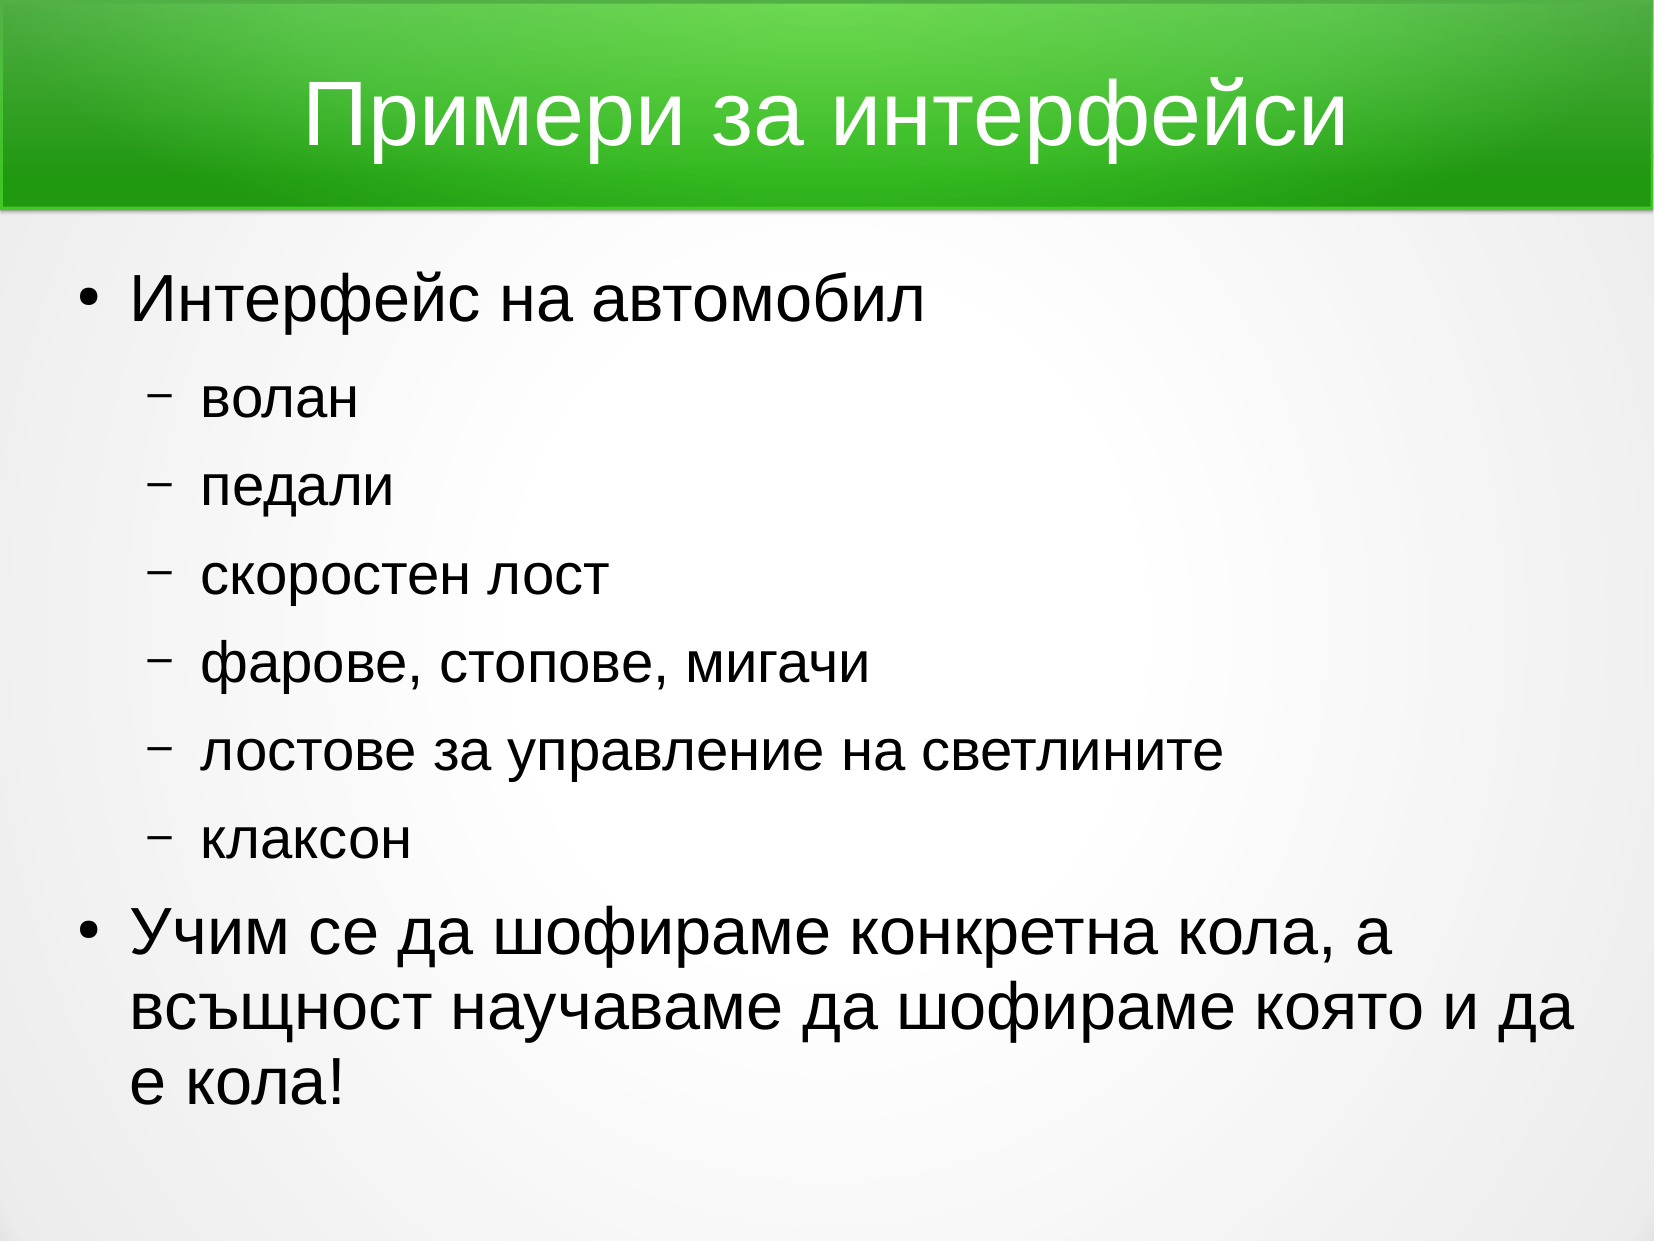

# Примери за интерфейси
Интерфейс на автомобил
волан
педали
скоростен лост
фарове, стопове, мигачи
лостове за управление на светлините
клаксон
Учим се да шофираме конкретна кола, а всъщност научаваме да шофираме която и да е кола!